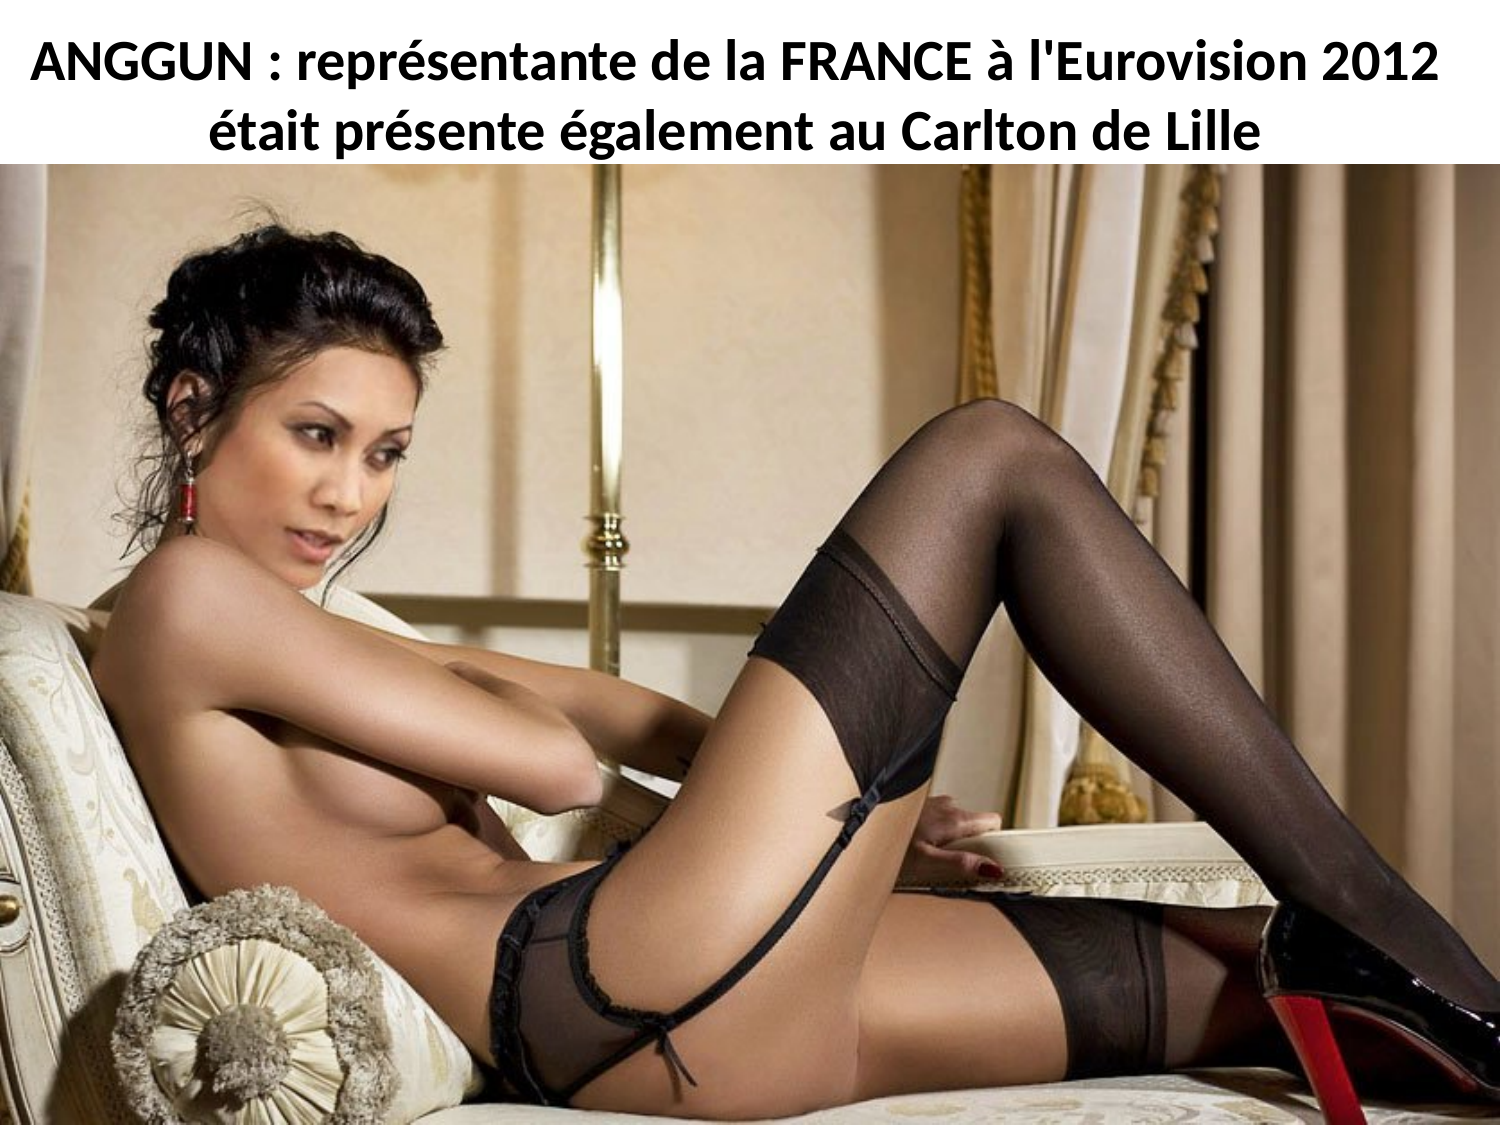

# ANGGUN : représentante de la FRANCE à l'Eurovision 2012 était présente également au Carlton de Lille